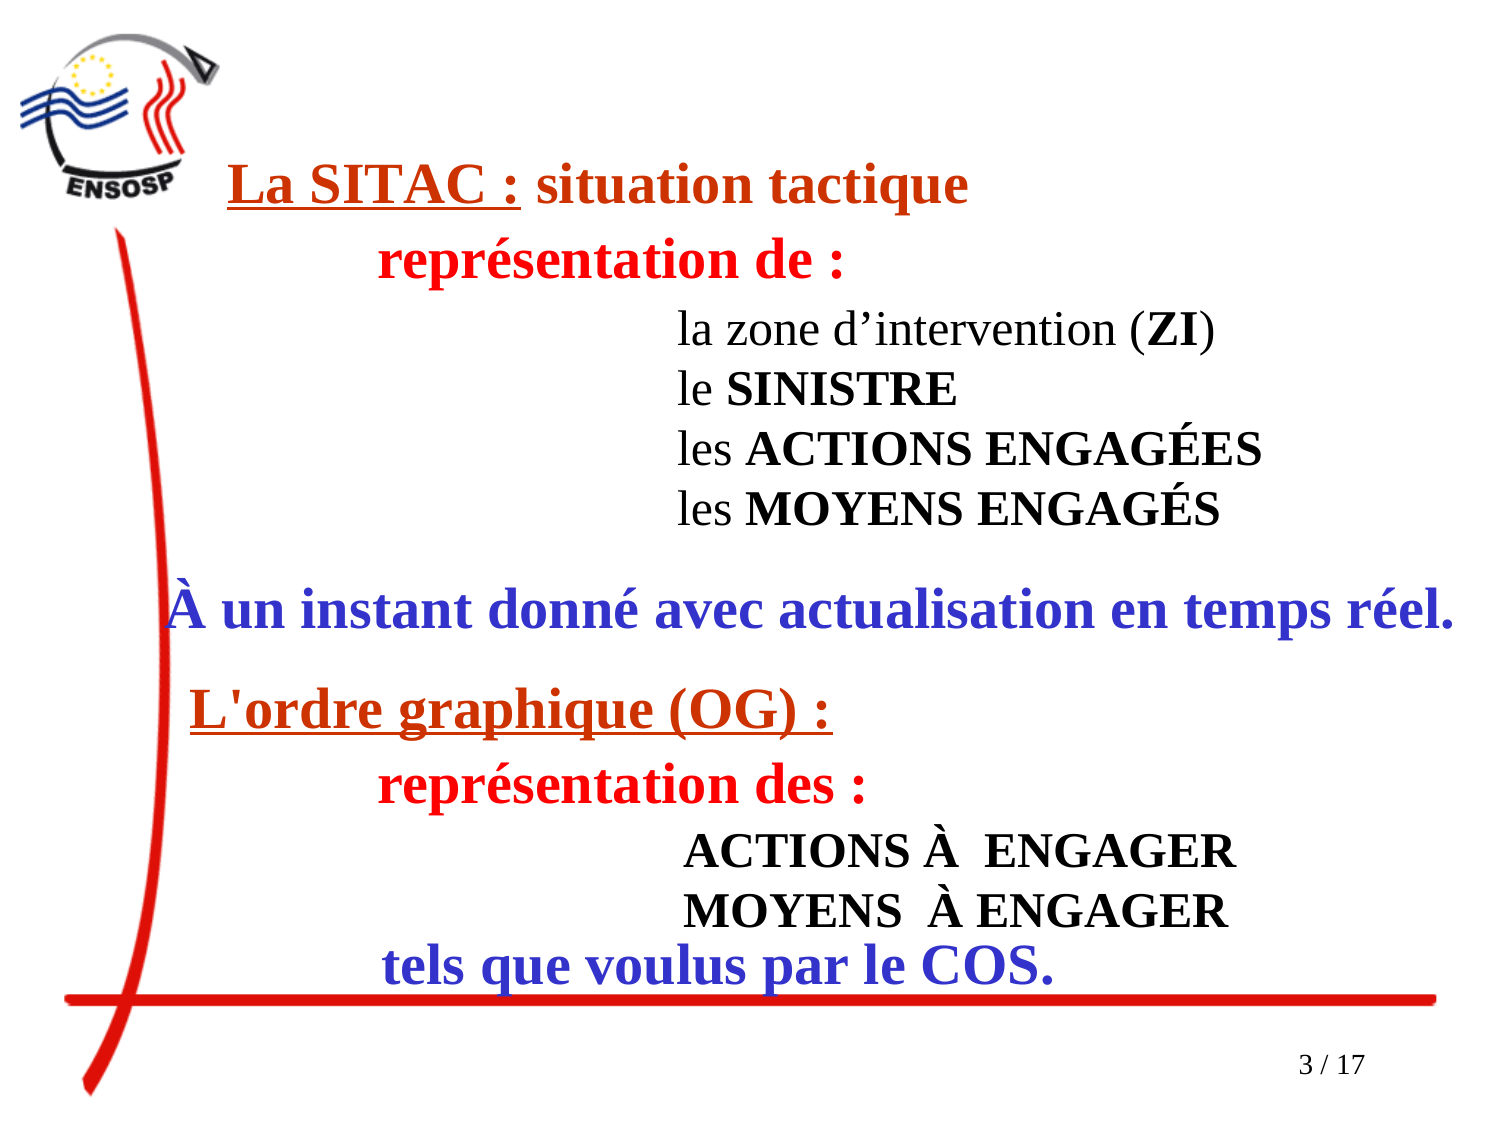

La SITAC : situation tactique
représentation de :
la zone d’intervention (ZI)
le SINISTRE
les ACTIONS ENGAGÉES
les MOYENS ENGAGÉS
À un instant donné avec actualisation en temps réel.
L'ordre graphique (OG) :
représentation des :
ACTIONS À ENGAGER
MOYENS À ENGAGER
tels que voulus par le COS.
3